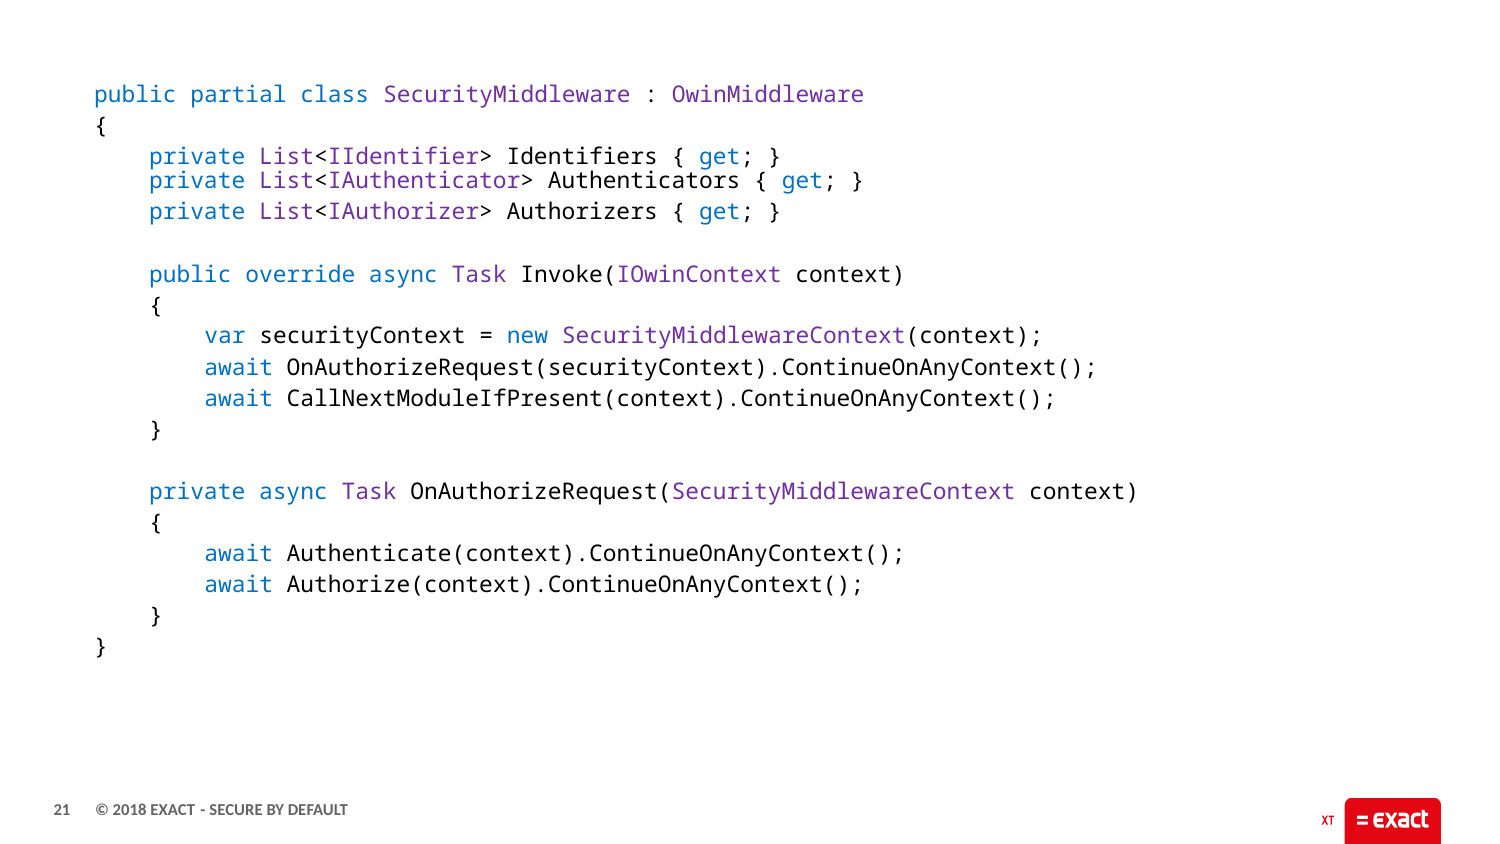

# public partial class SecurityMiddleware : OwinMiddleware
{
 private List<IIdentifier> Identifiers { get; }
 private List<IAuthenticator> Authenticators { get; }
 private List<IAuthorizer> Authorizers { get; }
 public override async Task Invoke(IOwinContext context)
 {
 var securityContext = new SecurityMiddlewareContext(context);
 await OnAuthorizeRequest(securityContext).ContinueOnAnyContext();
 await CallNextModuleIfPresent(context).ContinueOnAnyContext();
 }
 private async Task OnAuthorizeRequest(SecurityMiddlewareContext context)
 {
 await Authenticate(context).ContinueOnAnyContext();
 await Authorize(context).ContinueOnAnyContext();
 }
}
- Secure by default